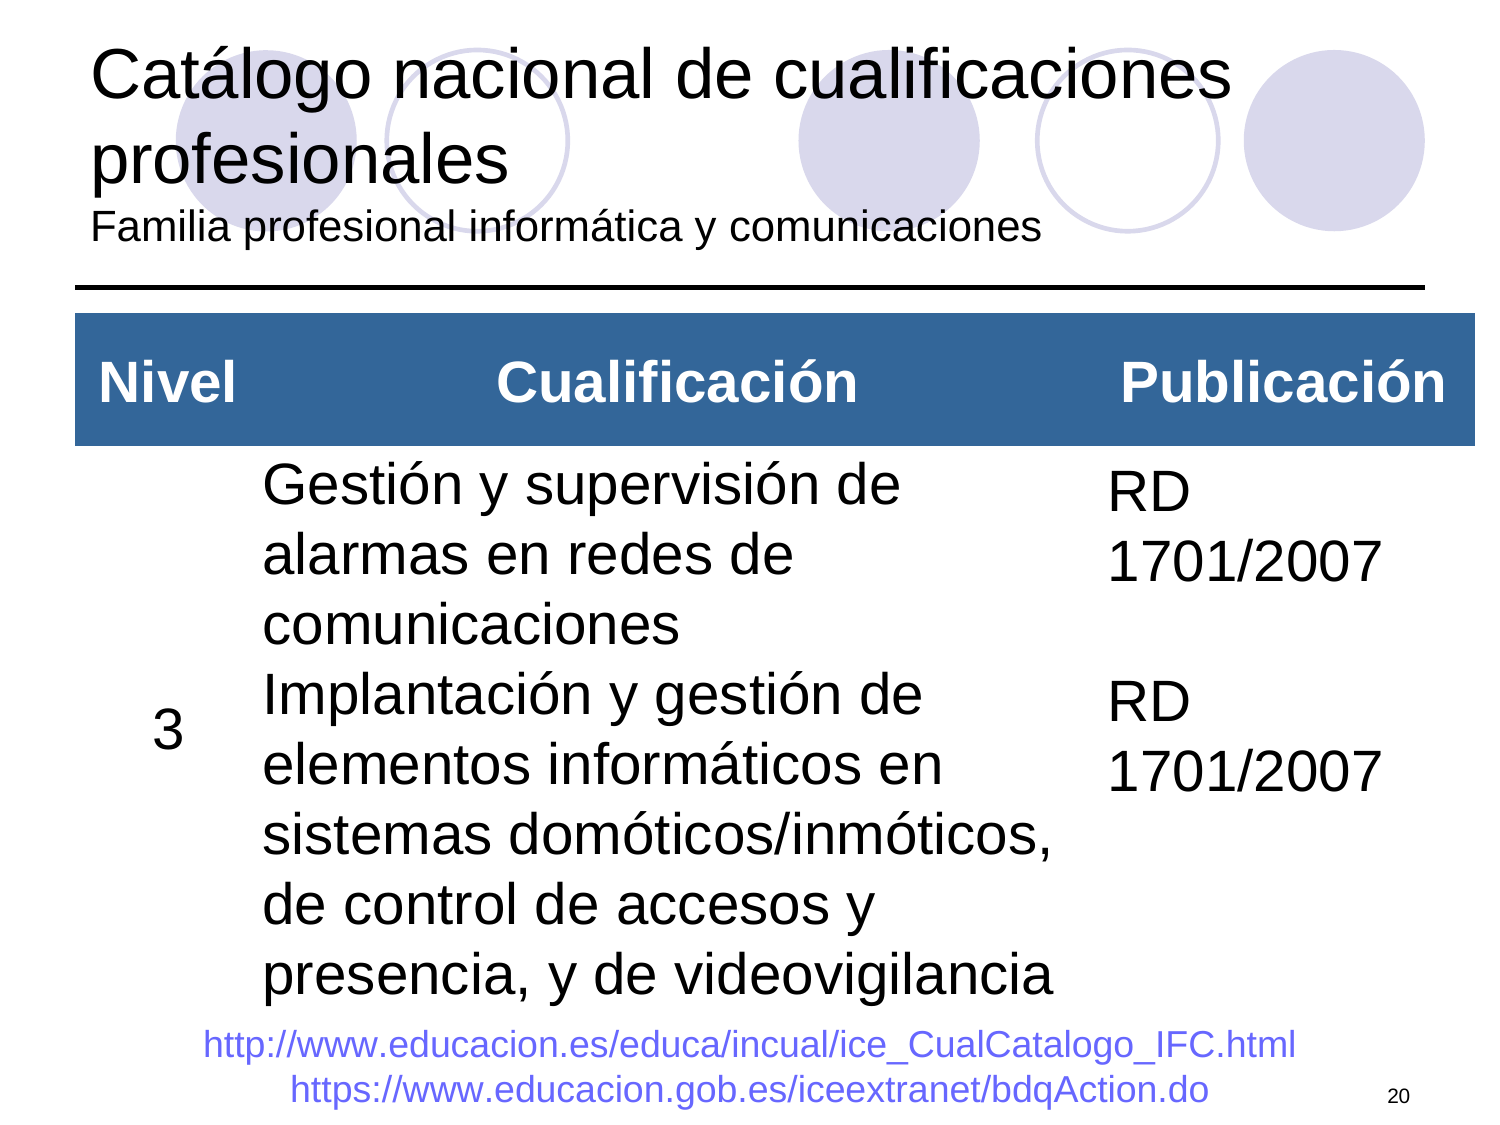

# Catálogo nacional de cualificaciones profesionales Familia profesional informática y comunicaciones
| Nivel | Cualificación | Publicación |
| --- | --- | --- |
| 3 | Gestión y supervisión de alarmas en redes de comunicaciones | RD 1701/2007 |
| | Implantación y gestión de elementos informáticos en sistemas domóticos/inmóticos, de control de accesos y presencia, y de videovigilancia | RD 1701/2007 |
http://www.educacion.es/educa/incual/ice_CualCatalogo_IFC.html
https://www.educacion.gob.es/iceextranet/bdqAction.do